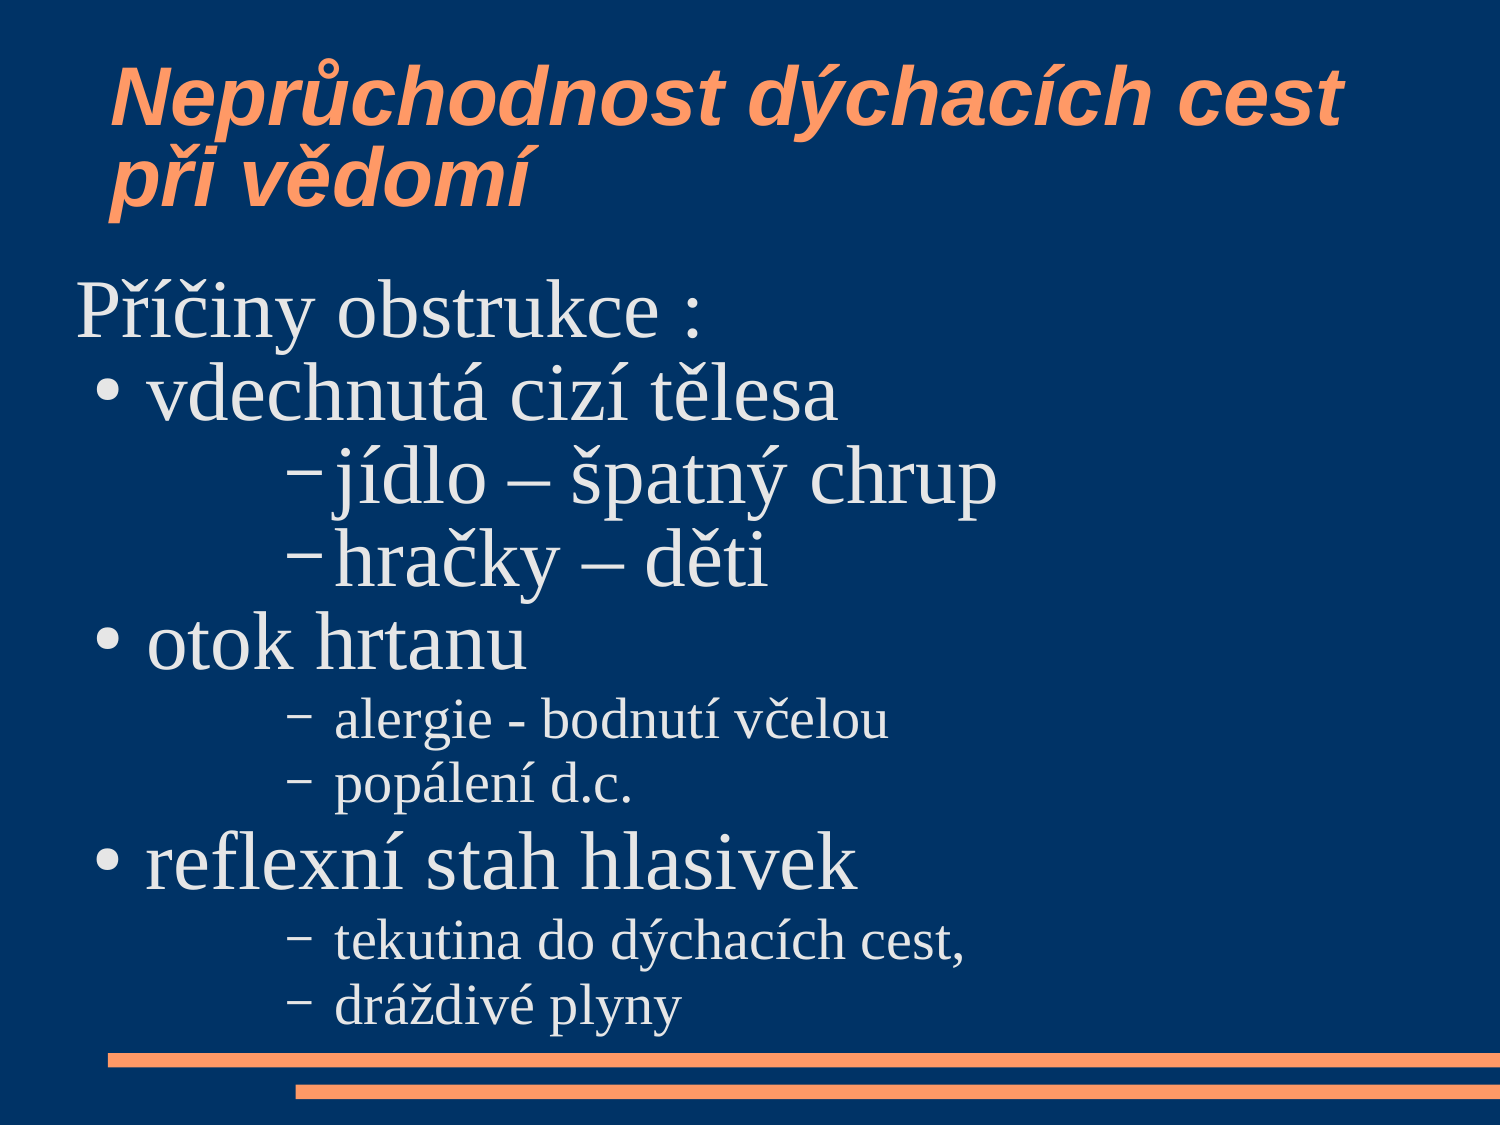

# Neprůchodnost dýchacích cest při vědomí
Příčiny obstrukce :
vdechnutá cizí tělesa
jídlo – špatný chrup
hračky – děti
otok hrtanu
alergie - bodnutí včelou
popálení d.c.
reflexní stah hlasivek
tekutina do dýchacích cest,
dráždivé plyny